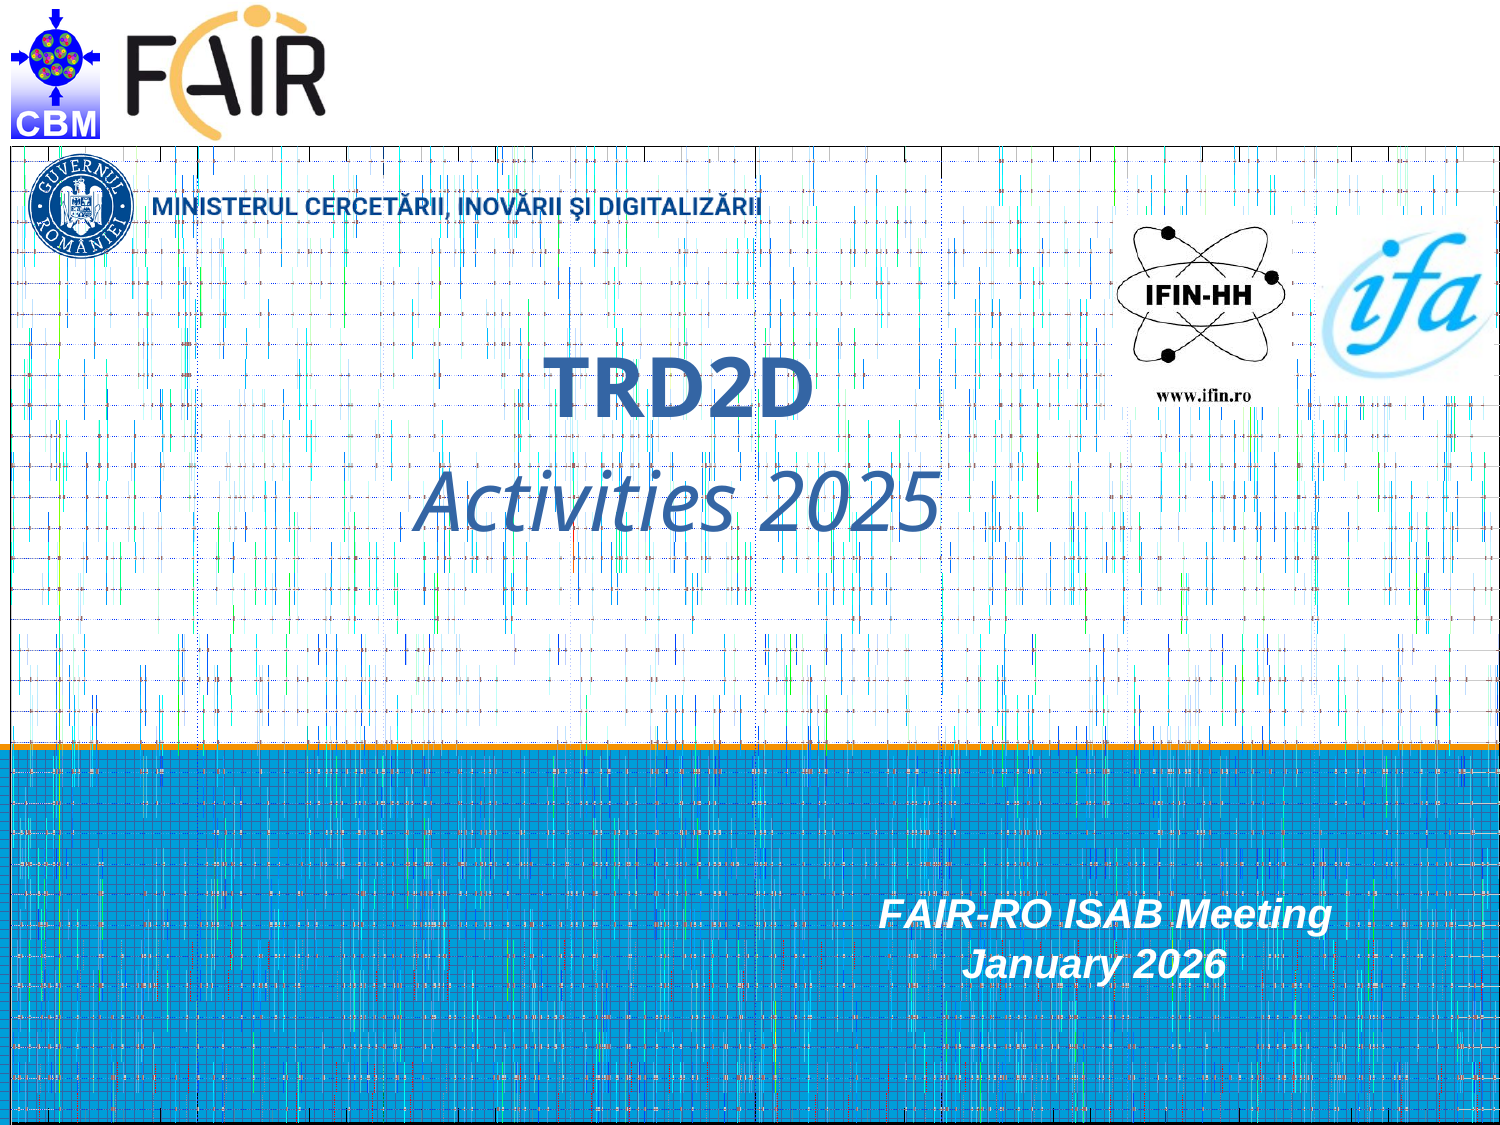

#
TRD2D
Activities 2025
FAIR-RO ISAB Meeting
January 2026